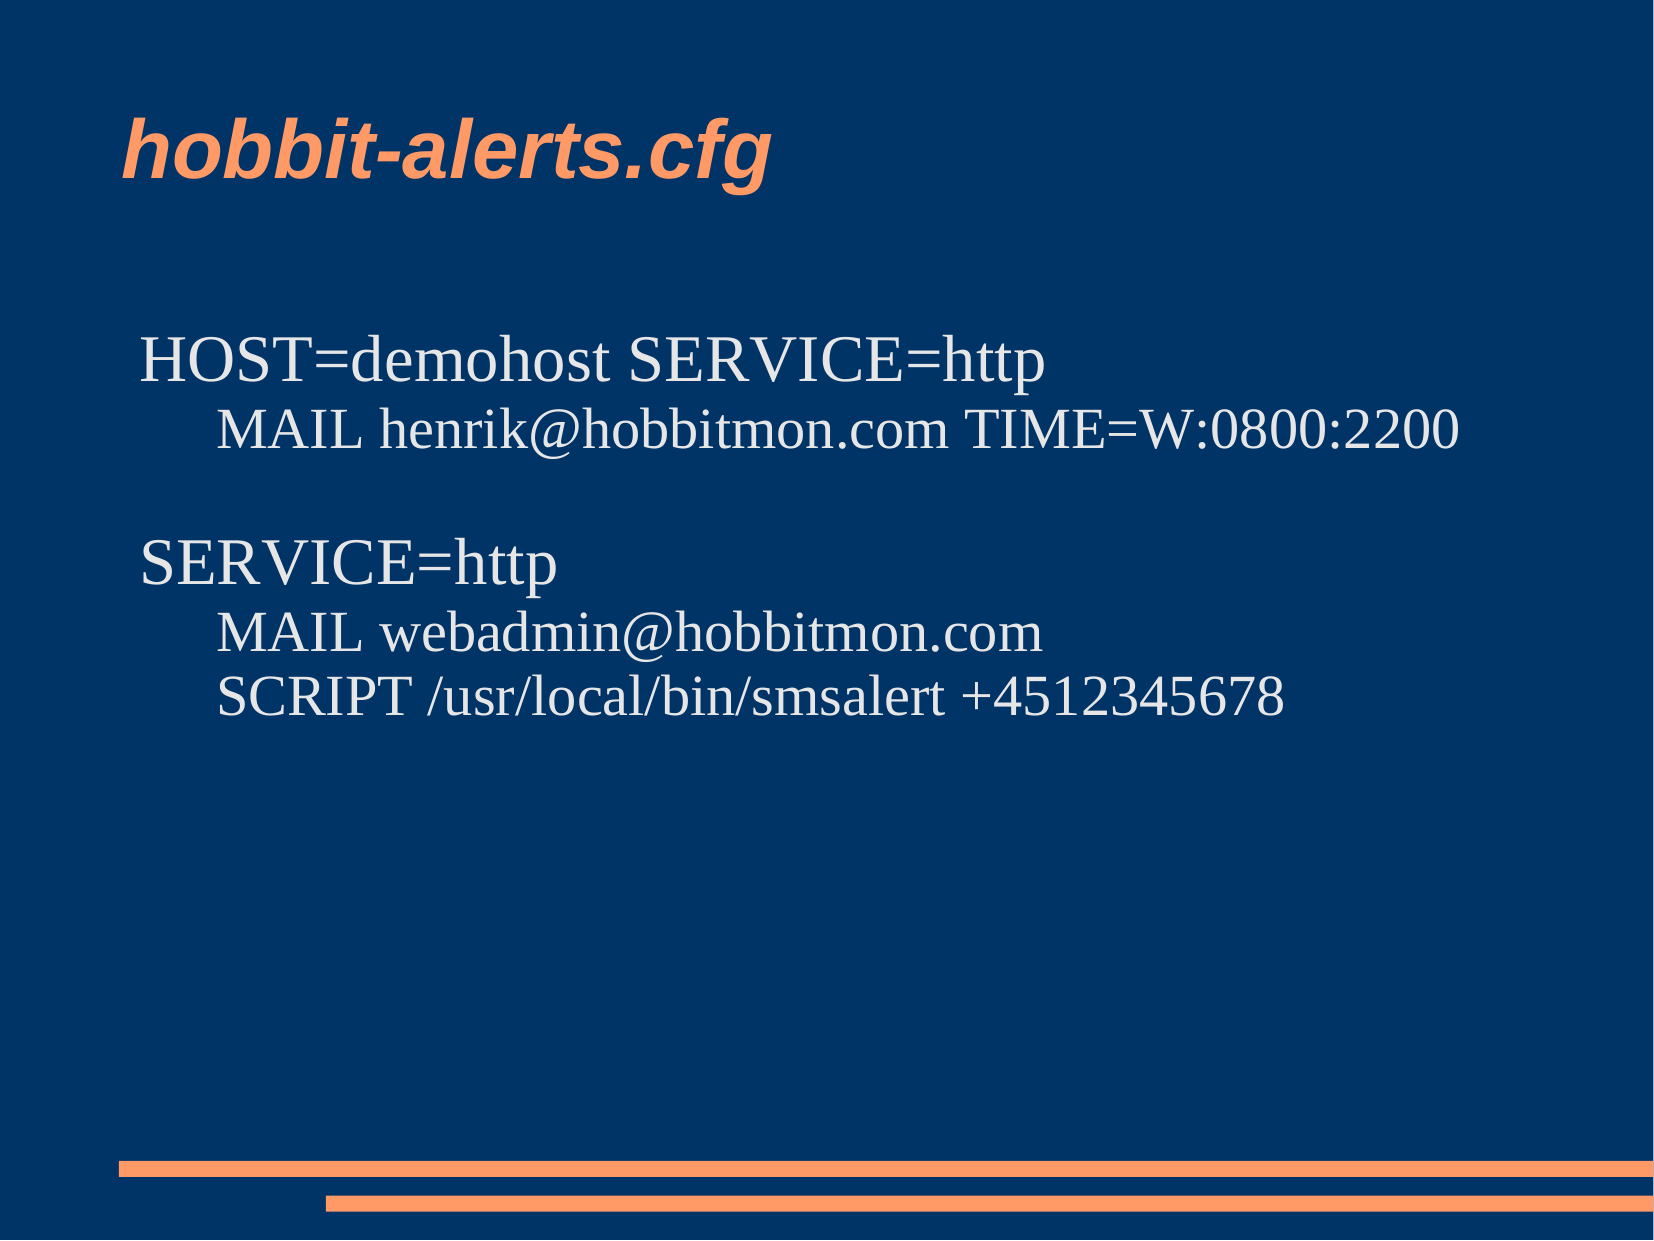

# hobbit-alerts.cfg
HOST=demohost SERVICE=http
MAIL henrik@hobbitmon.com TIME=W:0800:2200
SERVICE=http
MAIL webadmin@hobbitmon.com
SCRIPT /usr/local/bin/smsalert +4512345678